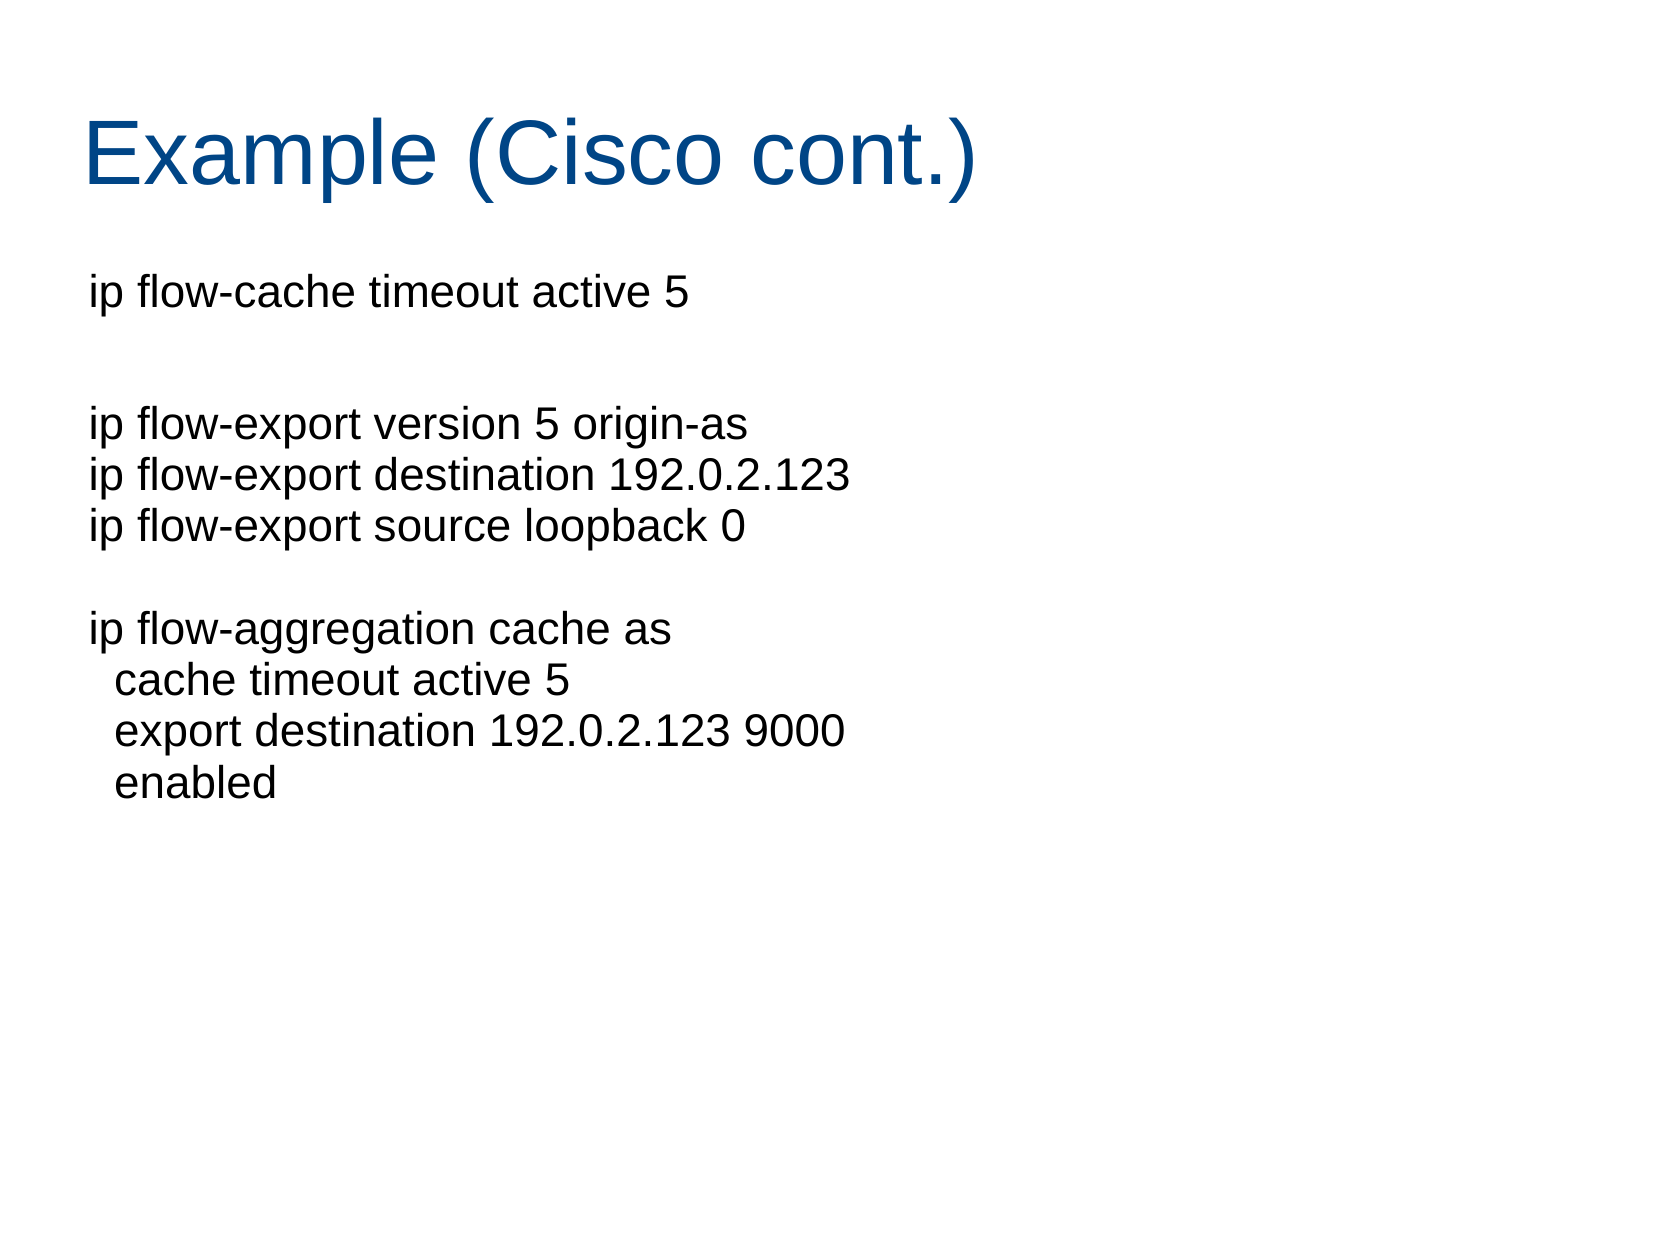

# Example (Cisco cont.)
ip flow-cache timeout active 5
ip flow-export version 5 origin-as
ip flow-export destination 192.0.2.123
ip flow-export source loopback 0
ip flow-aggregation cache as
 cache timeout active 5
 export destination 192.0.2.123 9000
 enabled